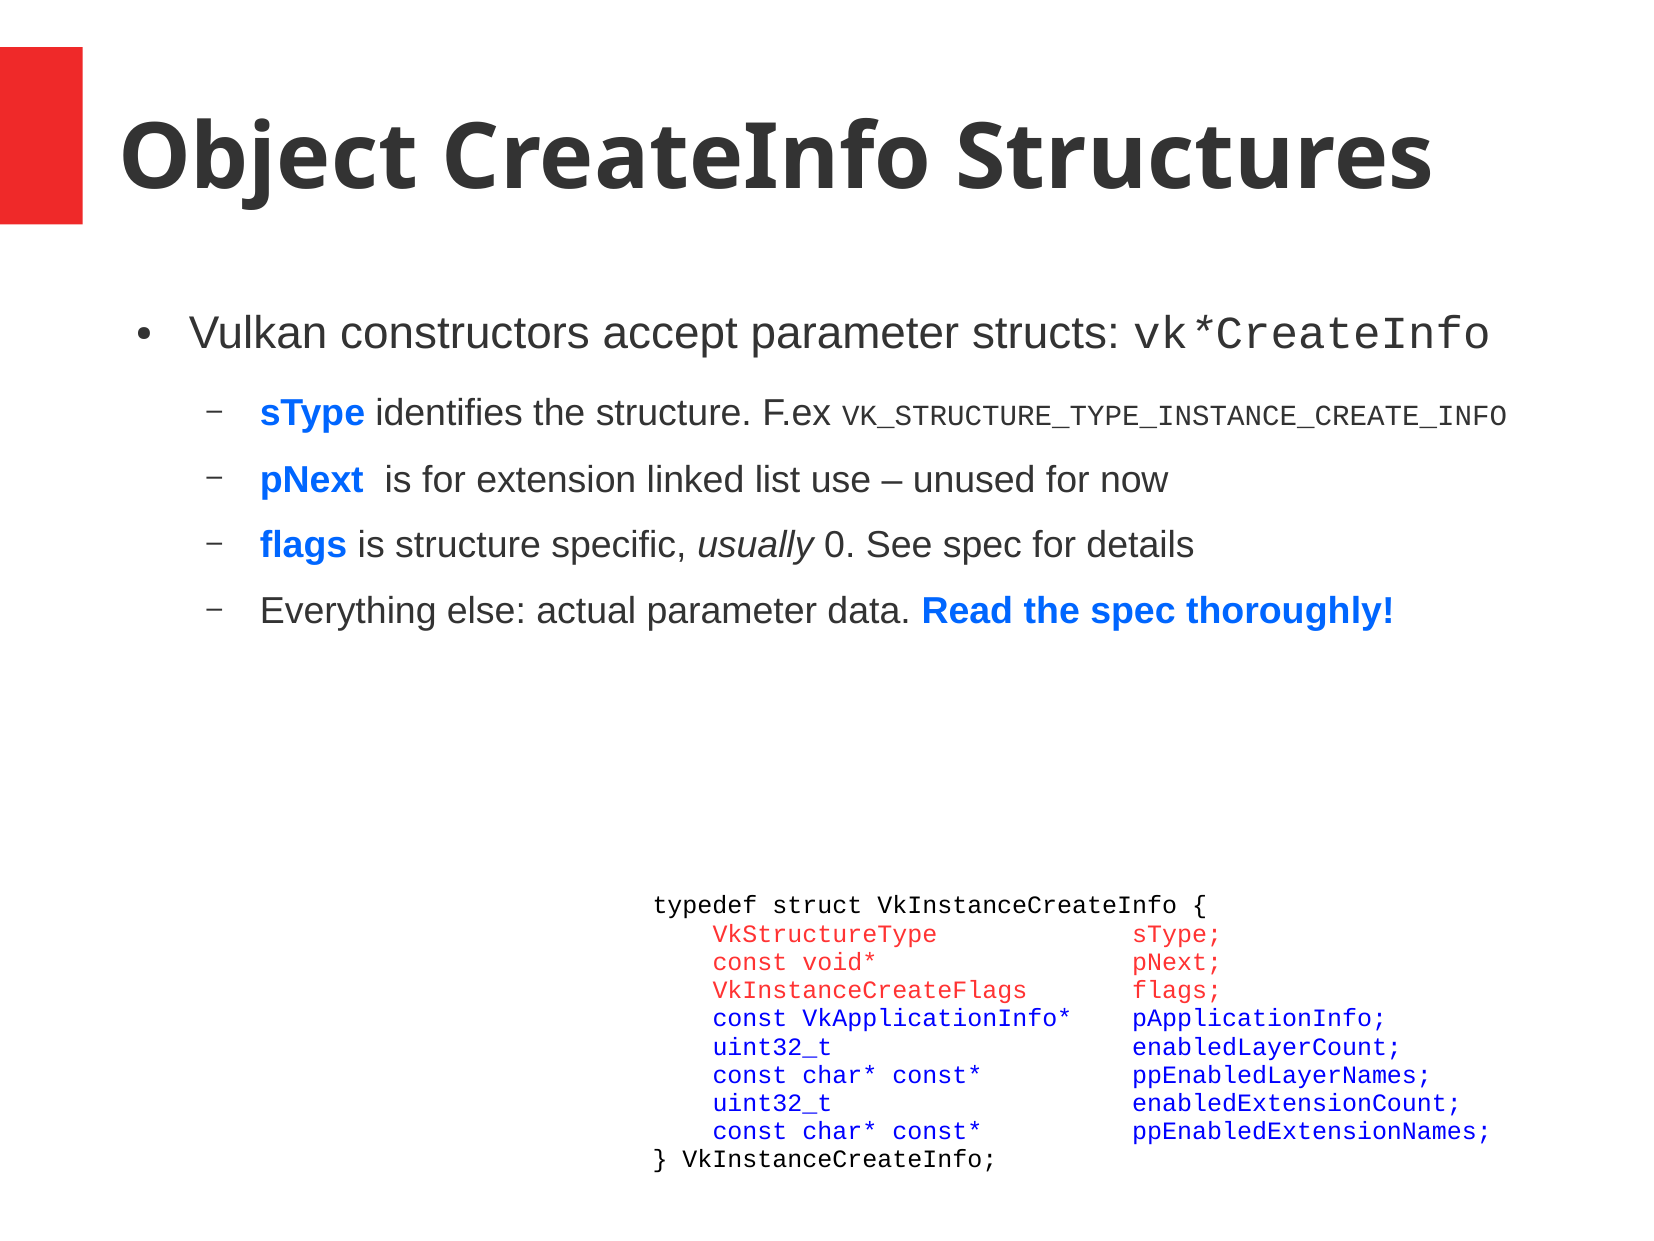

# Object CreateInfo Structures
Vulkan constructors accept parameter structs: vk*CreateInfo
sType identifies the structure. F.ex VK_STRUCTURE_TYPE_INSTANCE_CREATE_INFO
pNext is for extension linked list use – unused for now
flags is structure specific, usually 0. See spec for details
Everything else: actual parameter data. Read the spec thoroughly!
typedef struct VkInstanceCreateInfo {
 VkStructureType sType;
 const void* pNext;
 VkInstanceCreateFlags flags;
 const VkApplicationInfo* pApplicationInfo;
 uint32_t enabledLayerCount;
 const char* const* ppEnabledLayerNames;
 uint32_t enabledExtensionCount;
 const char* const* ppEnabledExtensionNames;
} VkInstanceCreateInfo;